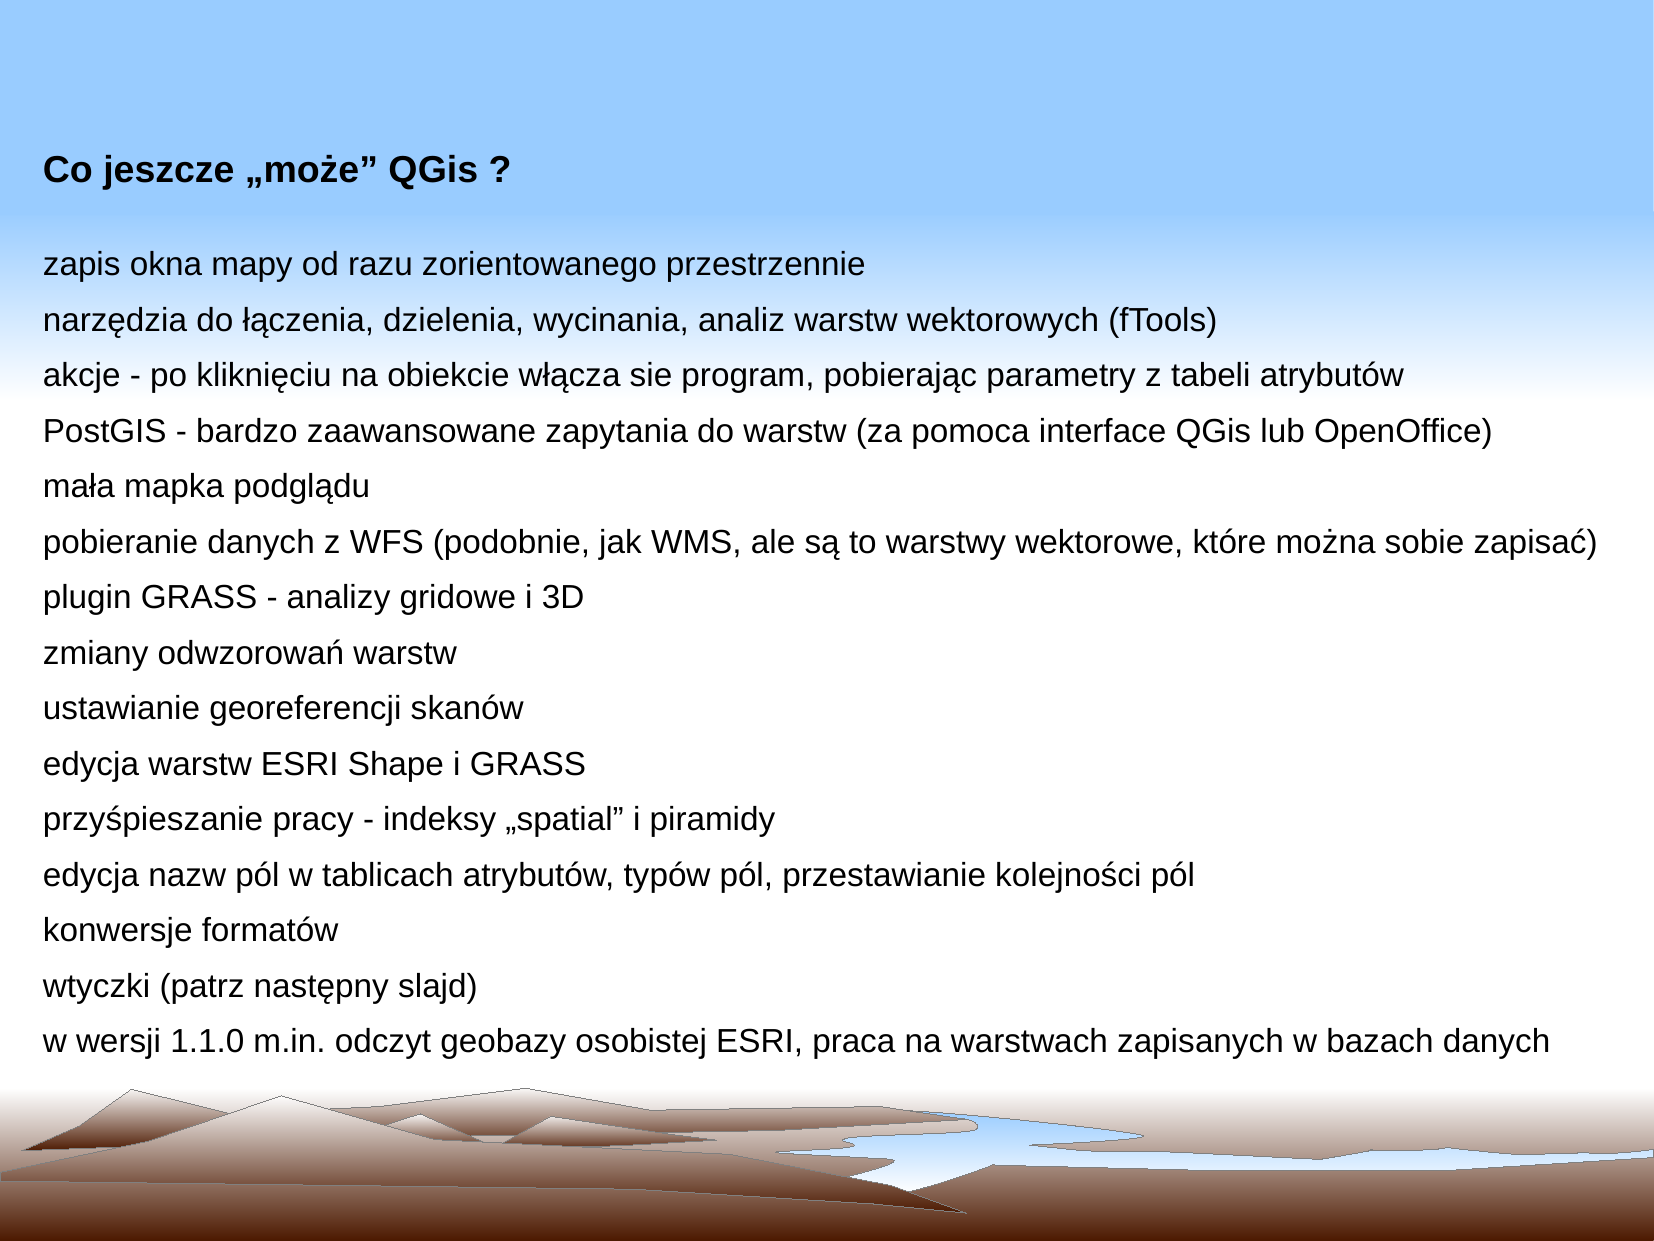

Co jeszcze „może” QGis ?
zapis okna mapy od razu zorientowanego przestrzennie
narzędzia do łączenia, dzielenia, wycinania, analiz warstw wektorowych (fTools)
akcje - po kliknięciu na obiekcie włącza sie program, pobierając parametry z tabeli atrybutów
PostGIS - bardzo zaawansowane zapytania do warstw (za pomoca interface QGis lub OpenOffice)
mała mapka podglądu
pobieranie danych z WFS (podobnie, jak WMS, ale są to warstwy wektorowe, które można sobie zapisać)
plugin GRASS - analizy gridowe i 3D
zmiany odwzorowań warstw
ustawianie georeferencji skanów
edycja warstw ESRI Shape i GRASS
przyśpieszanie pracy - indeksy „spatial” i piramidy
edycja nazw pól w tablicach atrybutów, typów pól, przestawianie kolejności pól
konwersje formatów
wtyczki (patrz następny slajd)
w wersji 1.1.0 m.in. odczyt geobazy osobistej ESRI, praca na warstwach zapisanych w bazach danych